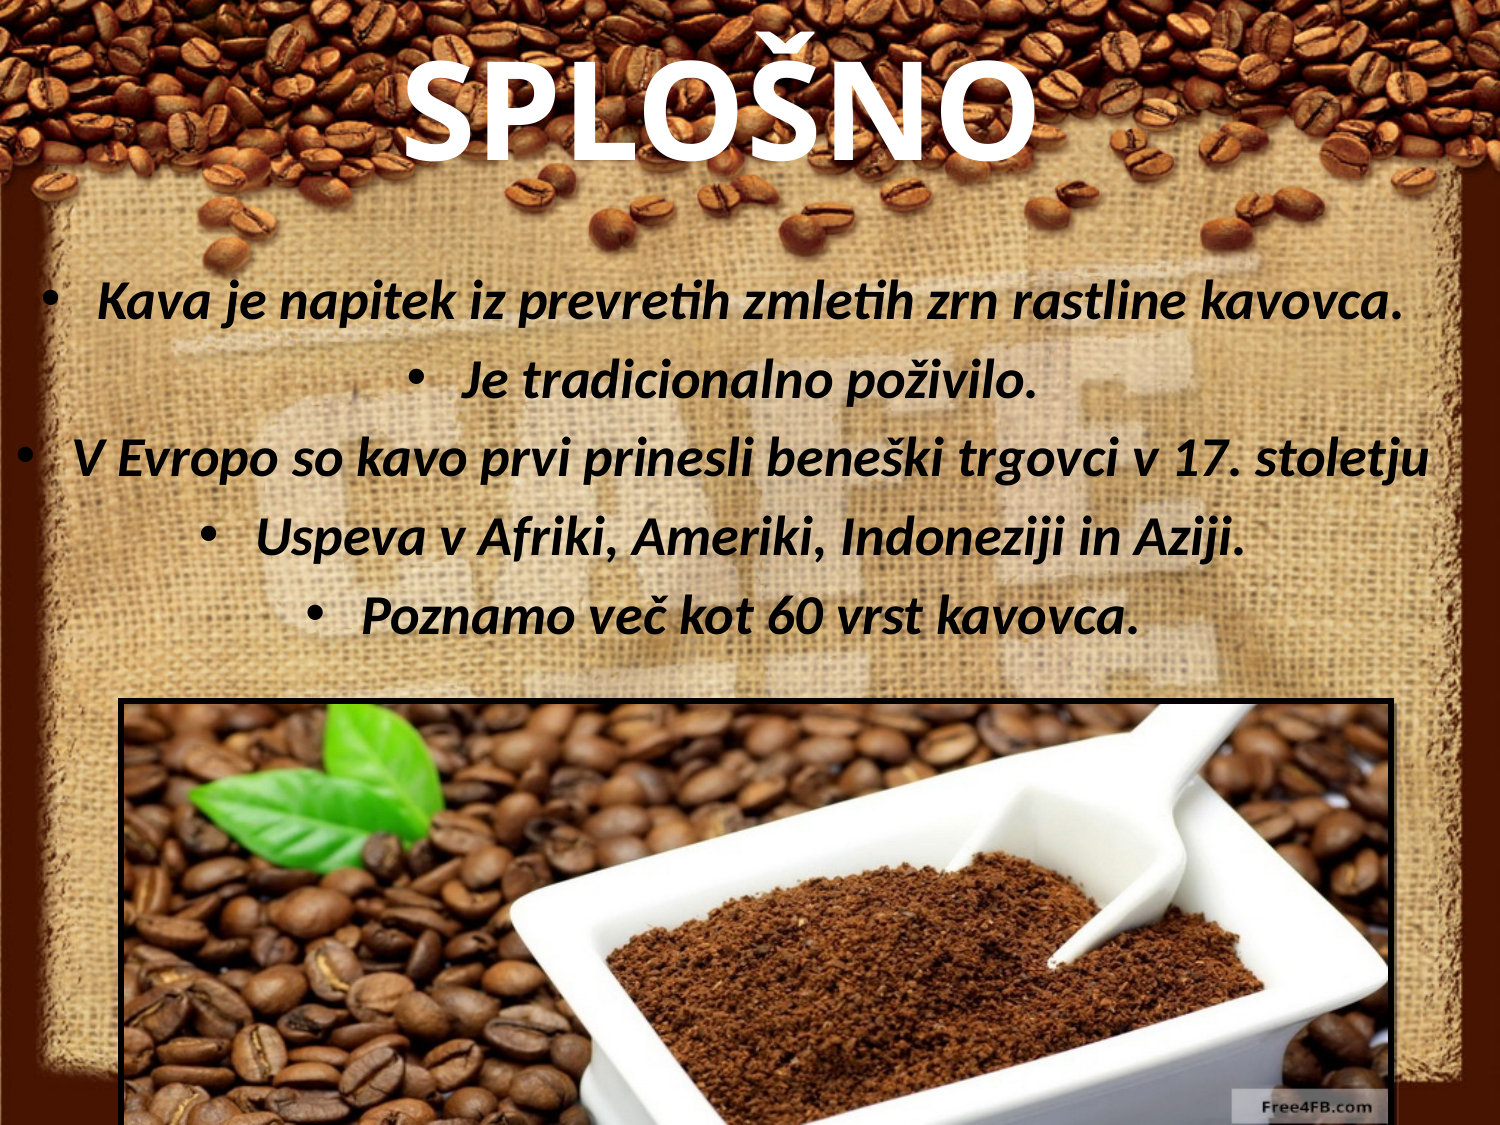

# SPLOŠNO
Kava je napitek iz prevretih zmletih zrn rastline kavovca.
Je tradicionalno poživilo.
V Evropo so kavo prvi prinesli beneški trgovci v 17. stoletju
Uspeva v Afriki, Ameriki, Indoneziji in Aziji.
Poznamo več kot 60 vrst kavovca.